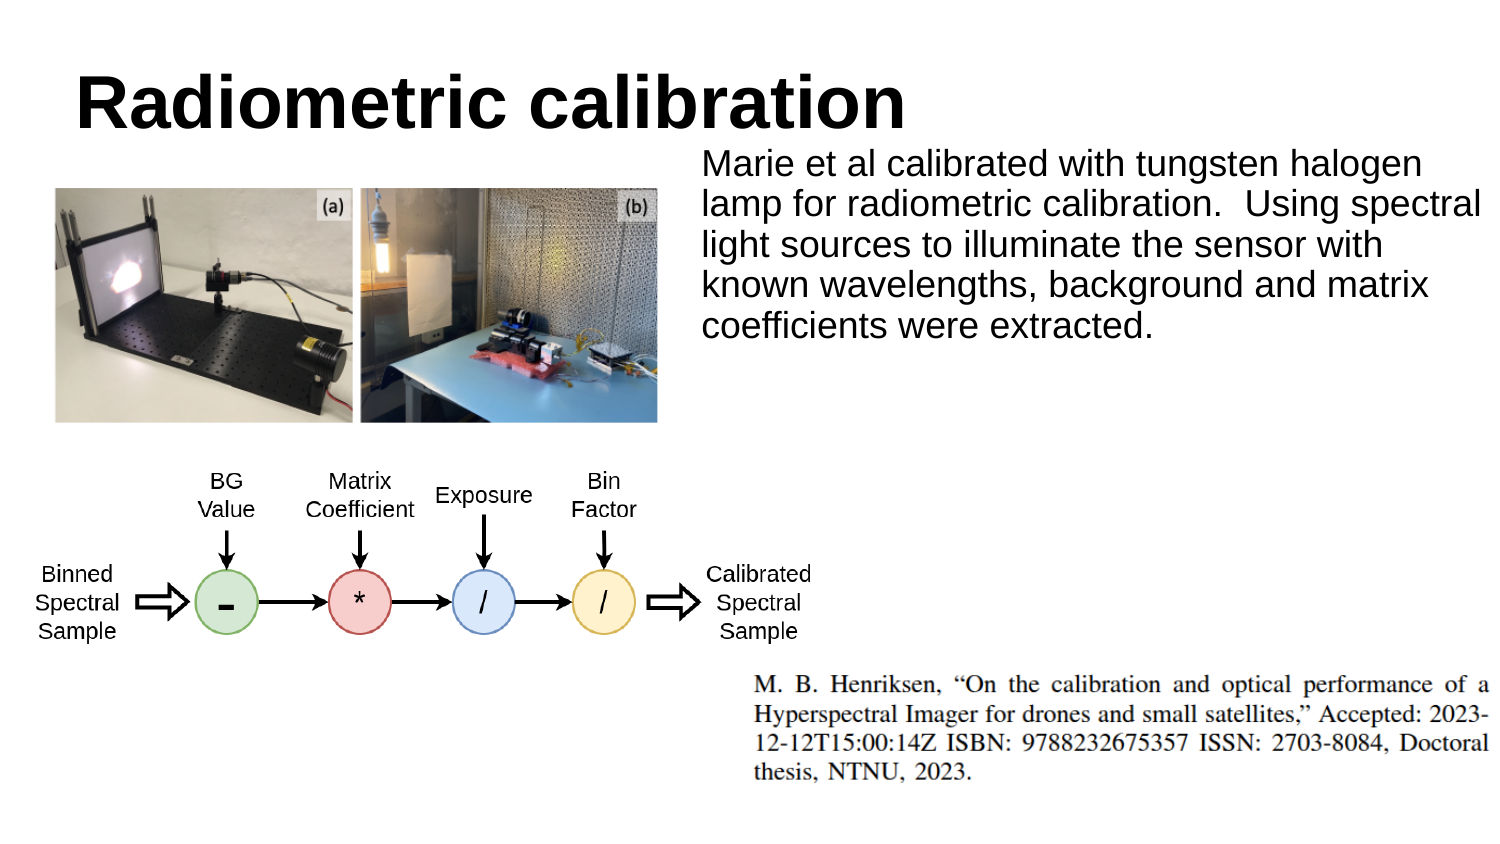

# Radiometric calibration
Marie et al calibrated with tungsten halogen lamp for radiometric calibration.  Using spectral light sources to illuminate the sensor with known wavelengths, background and matrix coefficients were extracted.